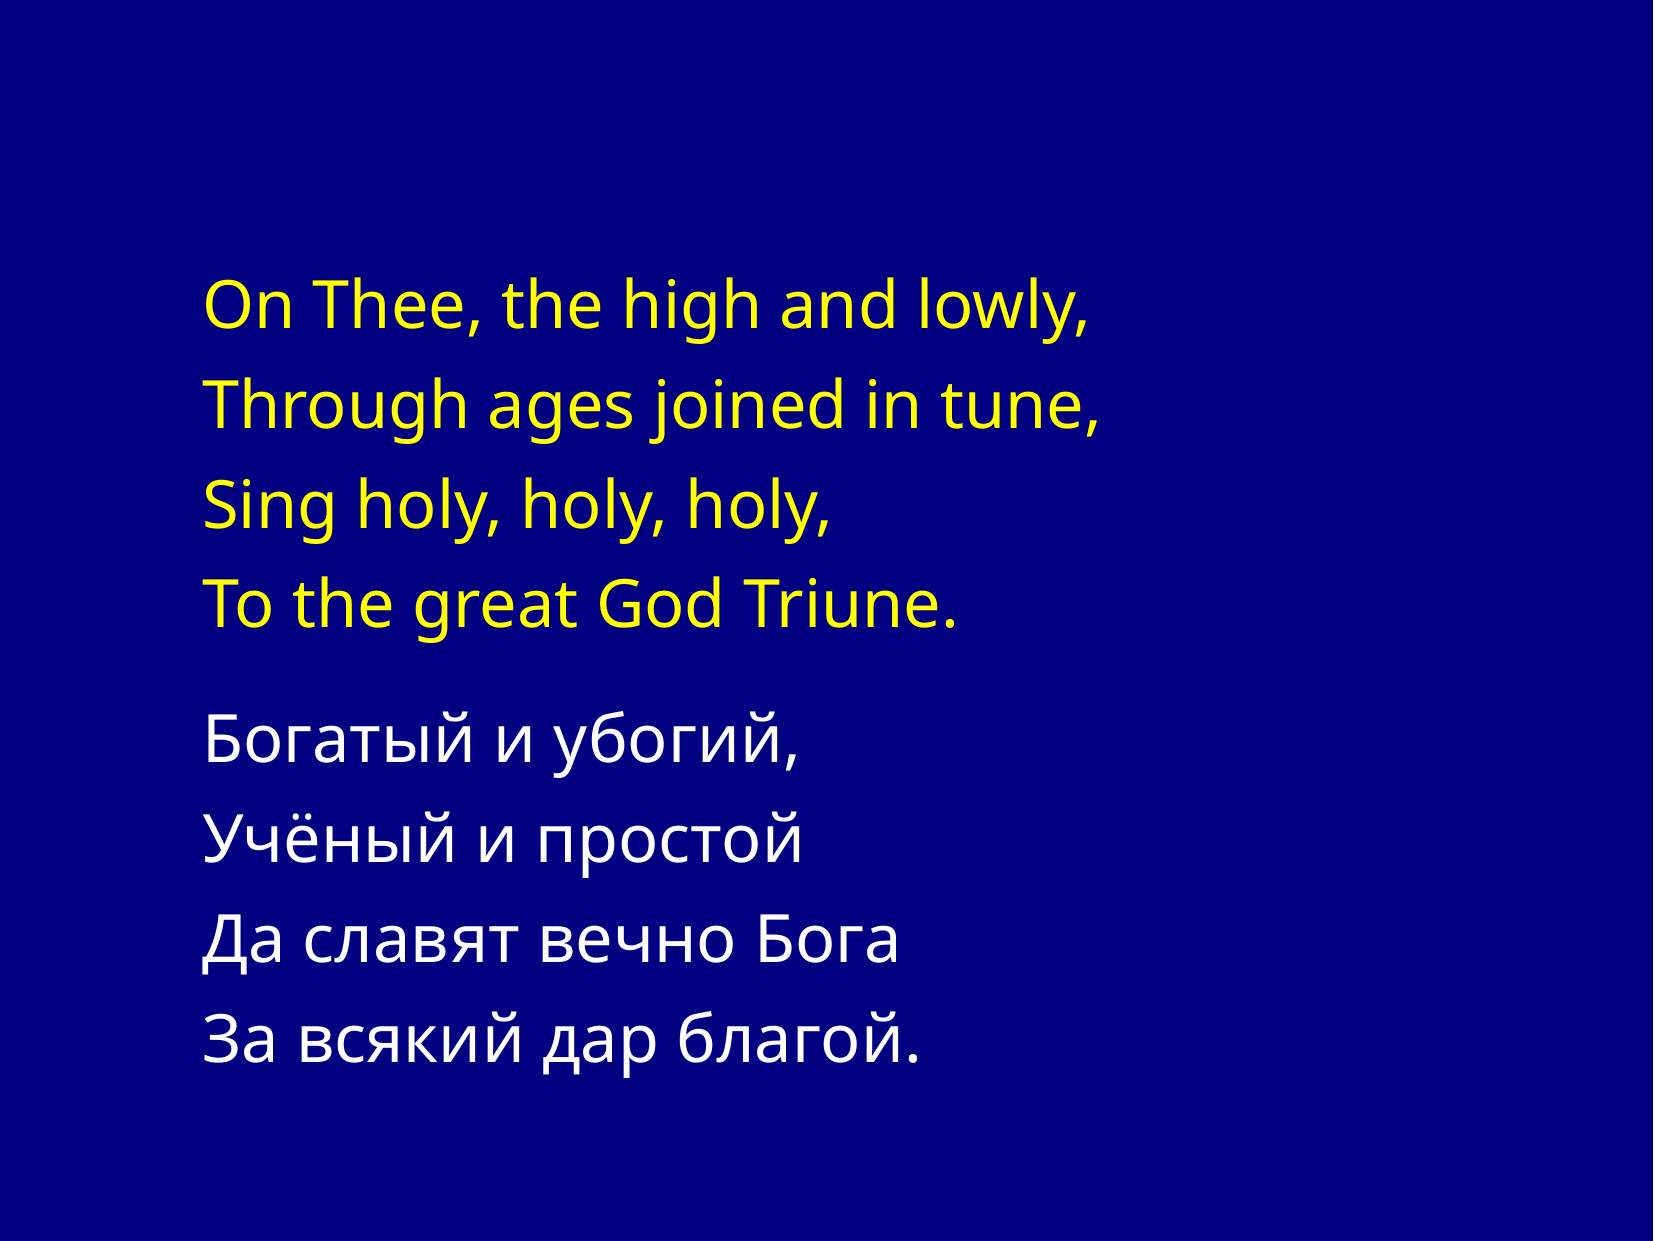

On Thee, the high and lowly,
	Through ages joined in tune,
	Sing holy, holy, holy,
	To the great God Triune.
	Богатый и убогий,
	Учёный и простой
	Да славят вечно Бога
	За всякий дар благой.